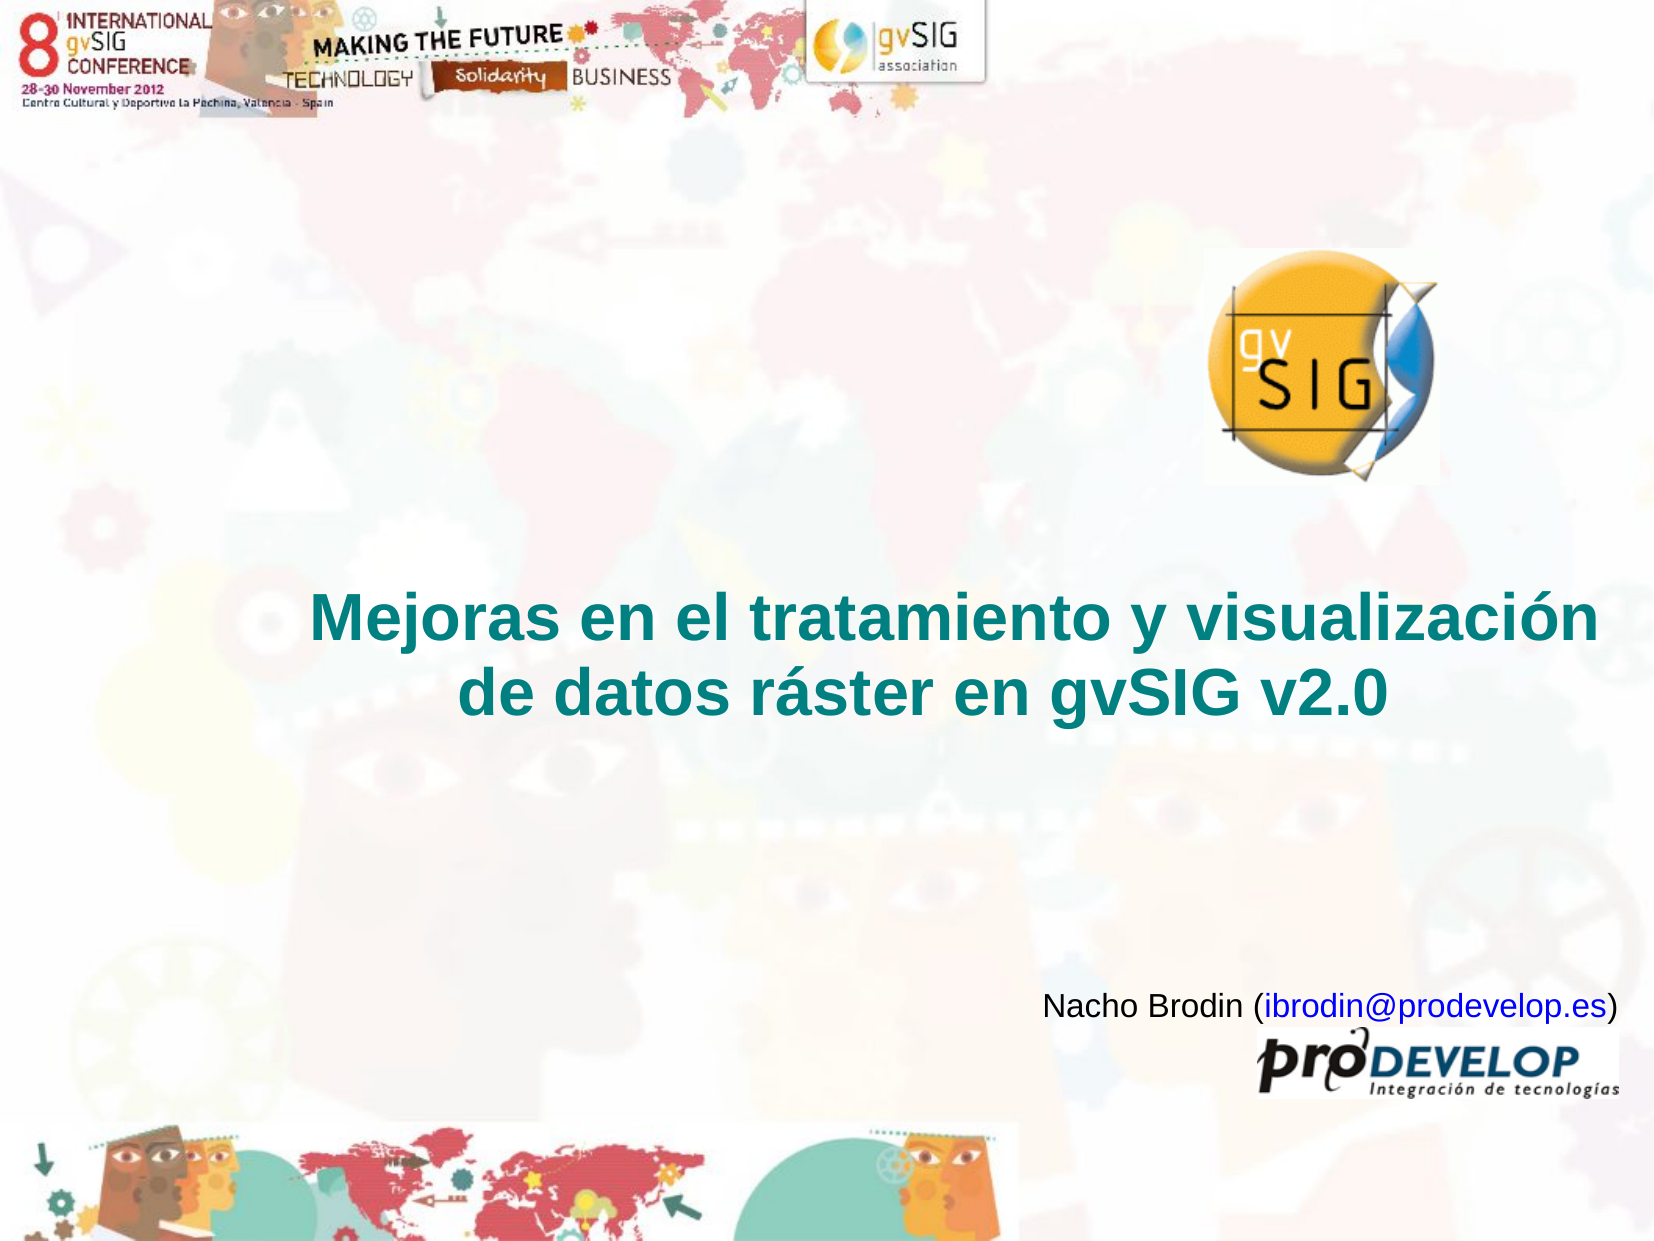

#
Mejoras en el tratamiento y visualización
	 de datos ráster en gvSIG v2.0
Nacho Brodin (ibrodin@prodevelop.es)